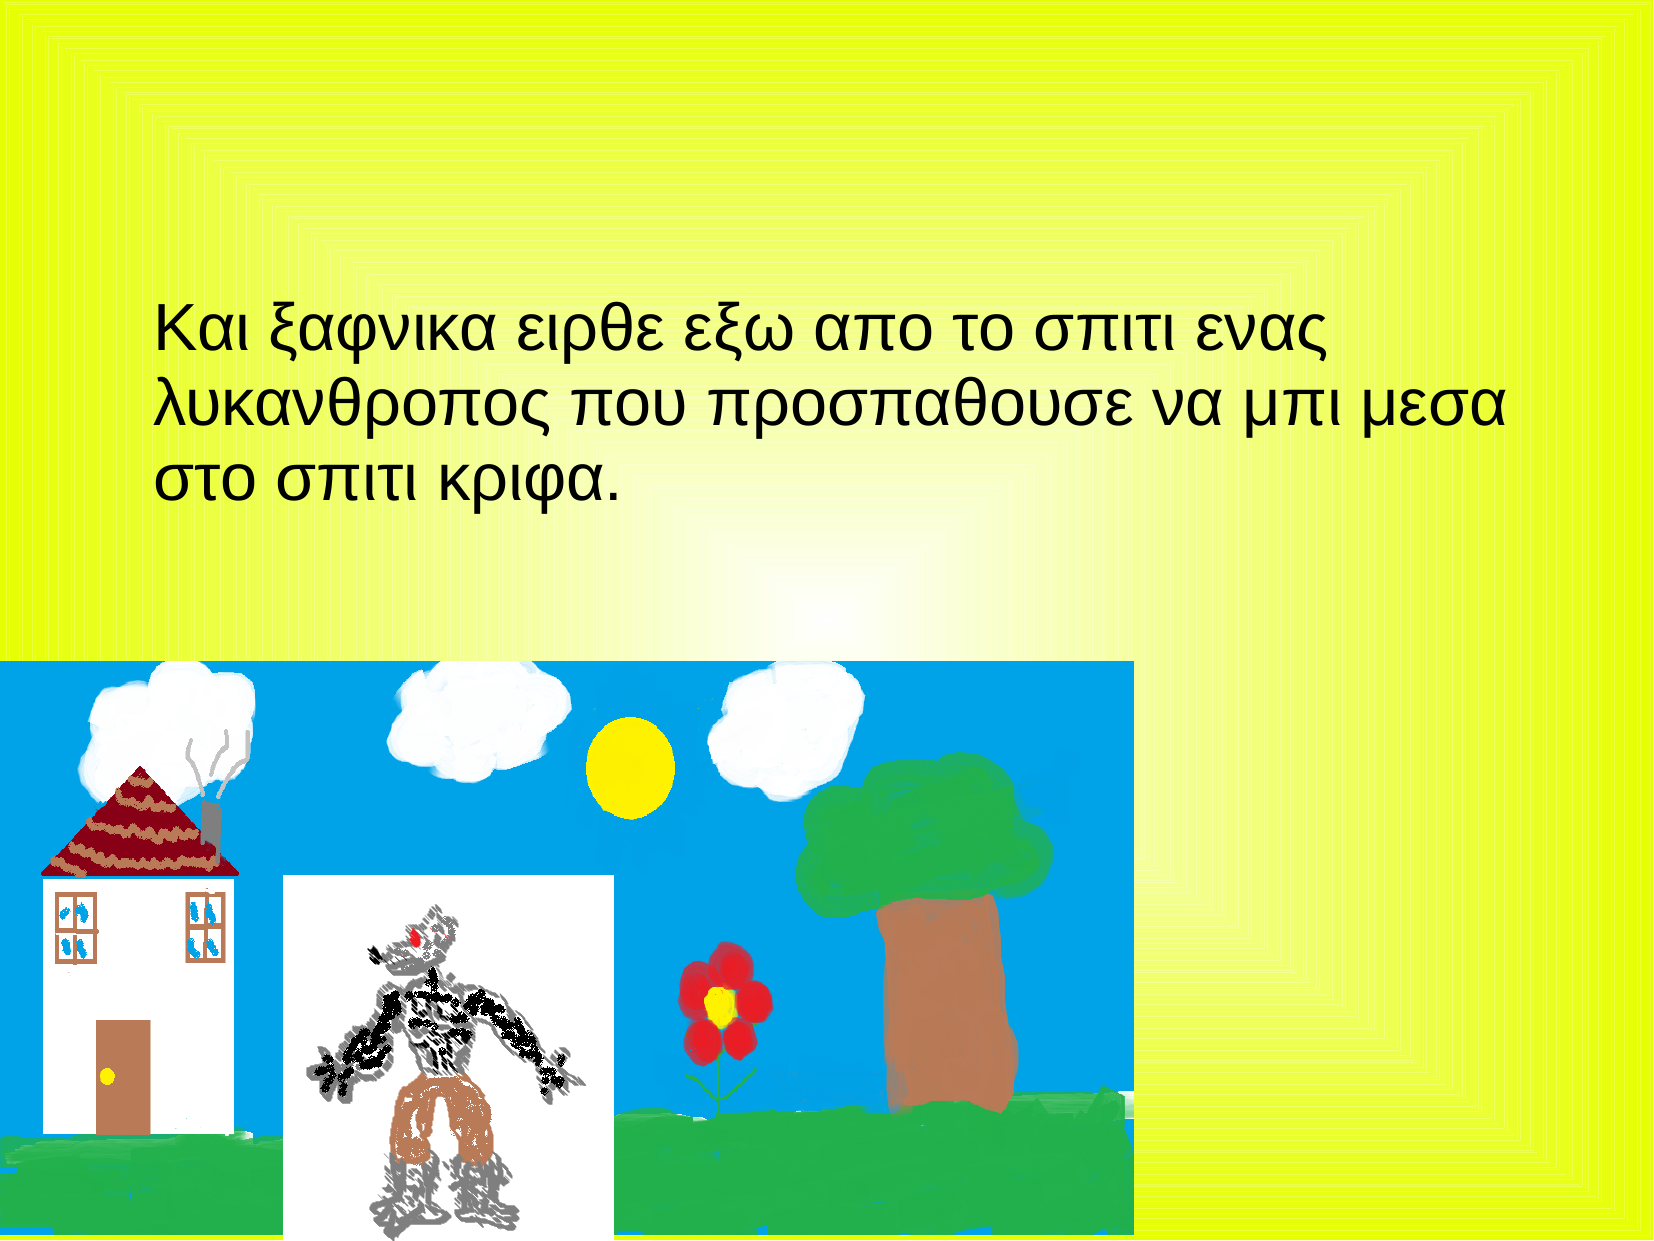

#
Και ξαφνικα ειρθε εξω απο το σπιτι ενας λυκανθροπος που προσπαθουσε να μπι μεσα στο σπιτι κριφα.